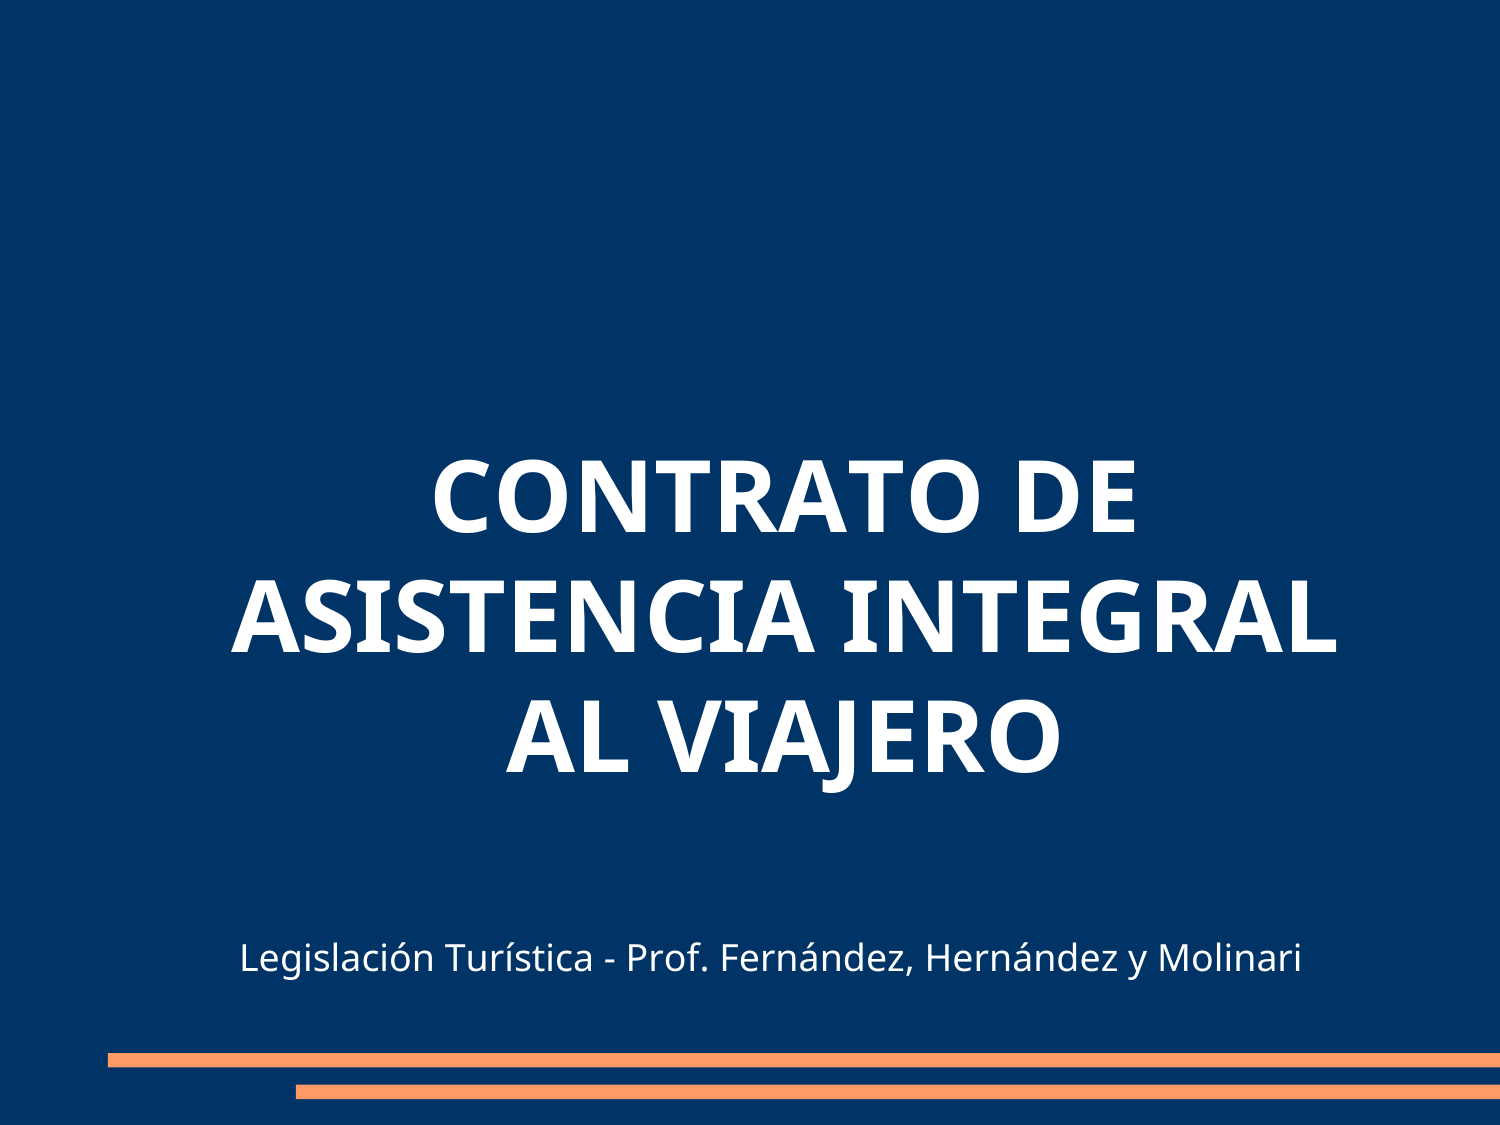

# CONTRATO DE ASISTENCIA INTEGRAL AL VIAJERO
Legislación Turística - Prof. Fernández, Hernández y Molinari